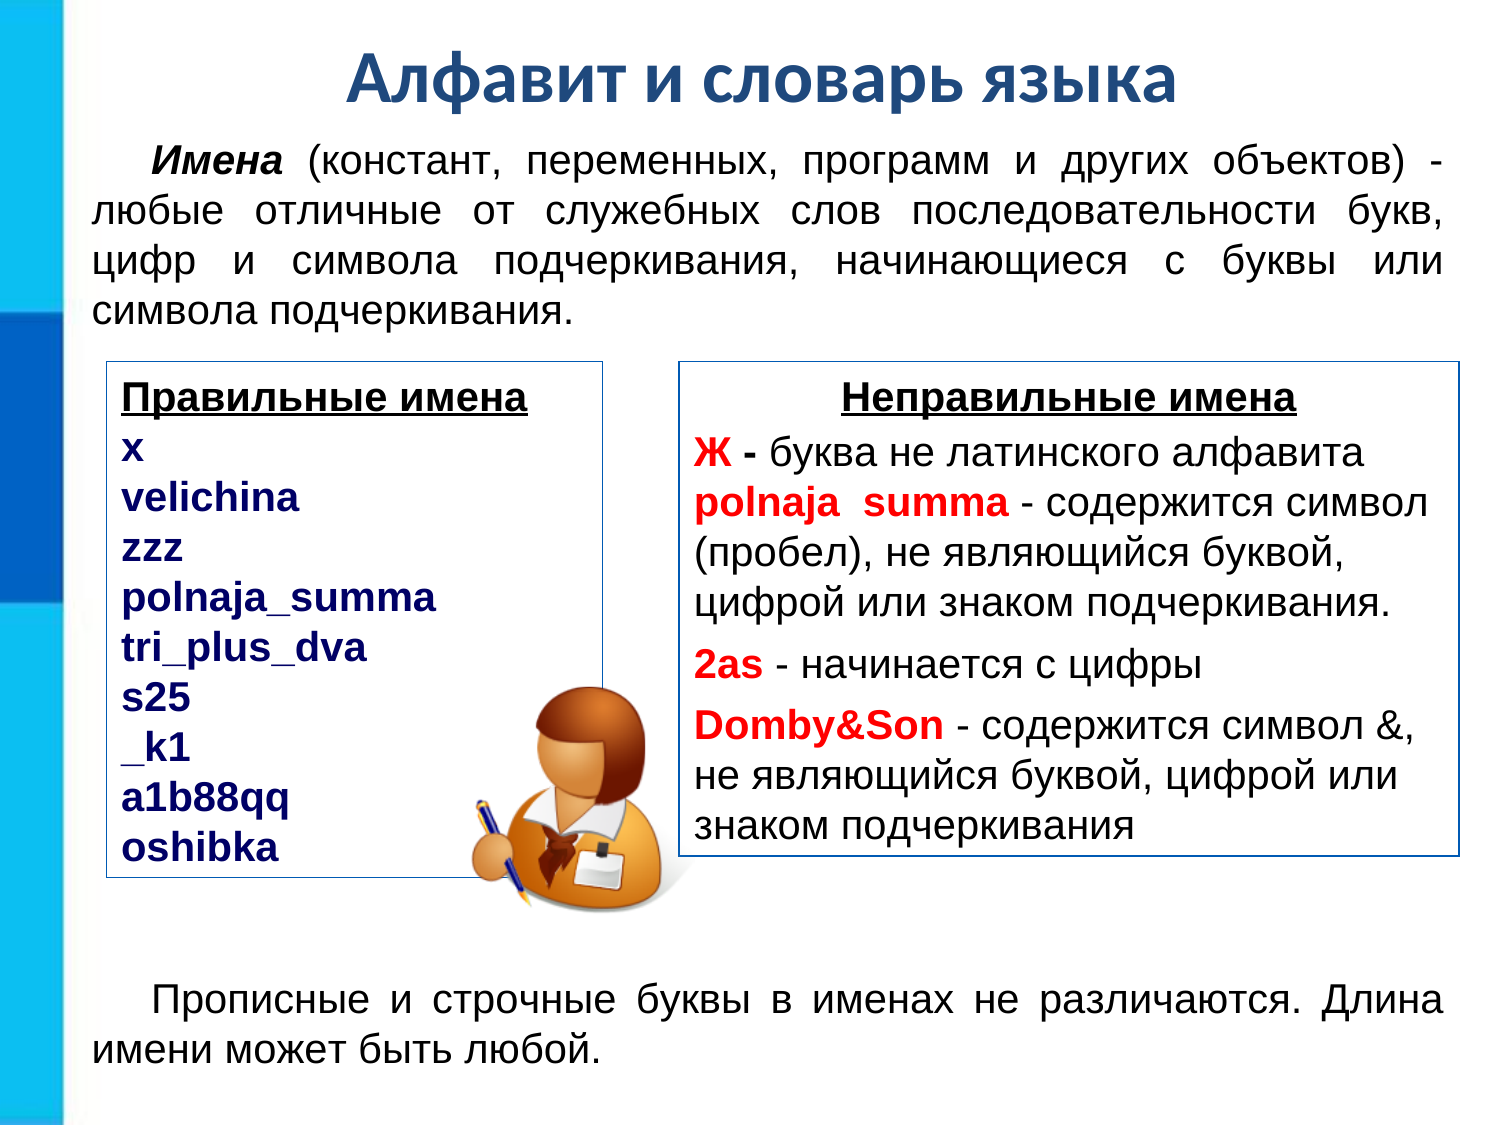

Алфавит и словарь языка
Имена (констант, переменных, программ и других объектов) - любые отличные от служебных слов последовательности букв, цифр и символа подчеркивания, начинающиеся с буквы или символа подчеркивания.
Правильные имена
x
velichina
zzz
polnaja_summa
tri_plus_dva
s25
_k1
a1b88qq
oshibka
Неправильные имена
Ж - буква не латинского алфавита
polnaja summa - содержится символ (пробел), не являющийся буквой, цифрой или знаком подчеркивания.
2as - начинается с цифры
Domby&Son - содержится символ &, не являющийся буквой, цифрой или знаком подчеркивания
Прописные и строчные буквы в именах не различаются. Длина имени может быть любой.